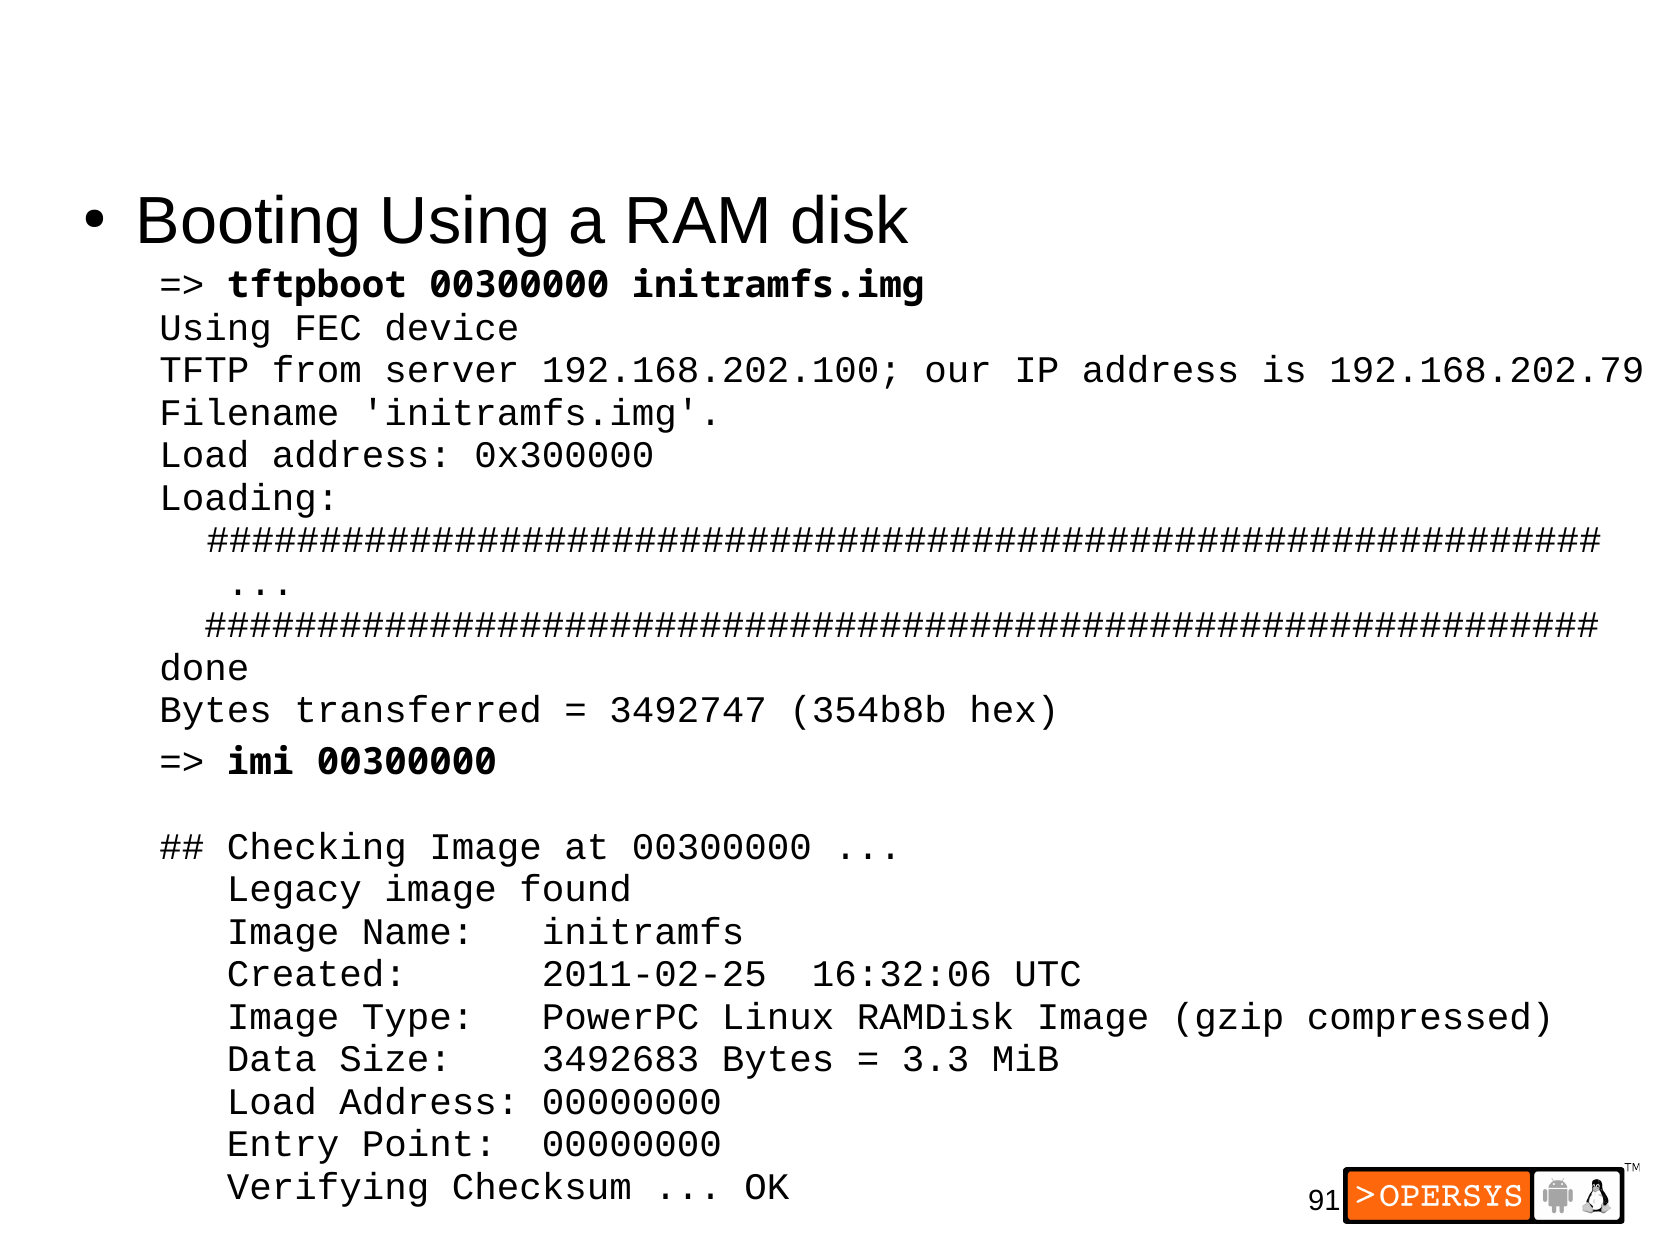

# Booting Using a RAM disk
=> tftpboot 00300000 initramfs.img
Using FEC device
TFTP from server 192.168.202.100; our IP address is 192.168.202.79
Filename 'initramfs.img'.
Load address: 0x300000
Loading: ##############################################################
 ...
 ##############################################################
done
Bytes transferred = 3492747 (354b8b hex)
=> imi 00300000
## Checking Image at 00300000 ...
 Legacy image found
 Image Name: initramfs
 Created: 2011-02-25 16:32:06 UTC
 Image Type: PowerPC Linux RAMDisk Image (gzip compressed)
 Data Size: 3492683 Bytes = 3.3 MiB
 Load Address: 00000000
 Entry Point: 00000000
 Verifying Checksum ... OK